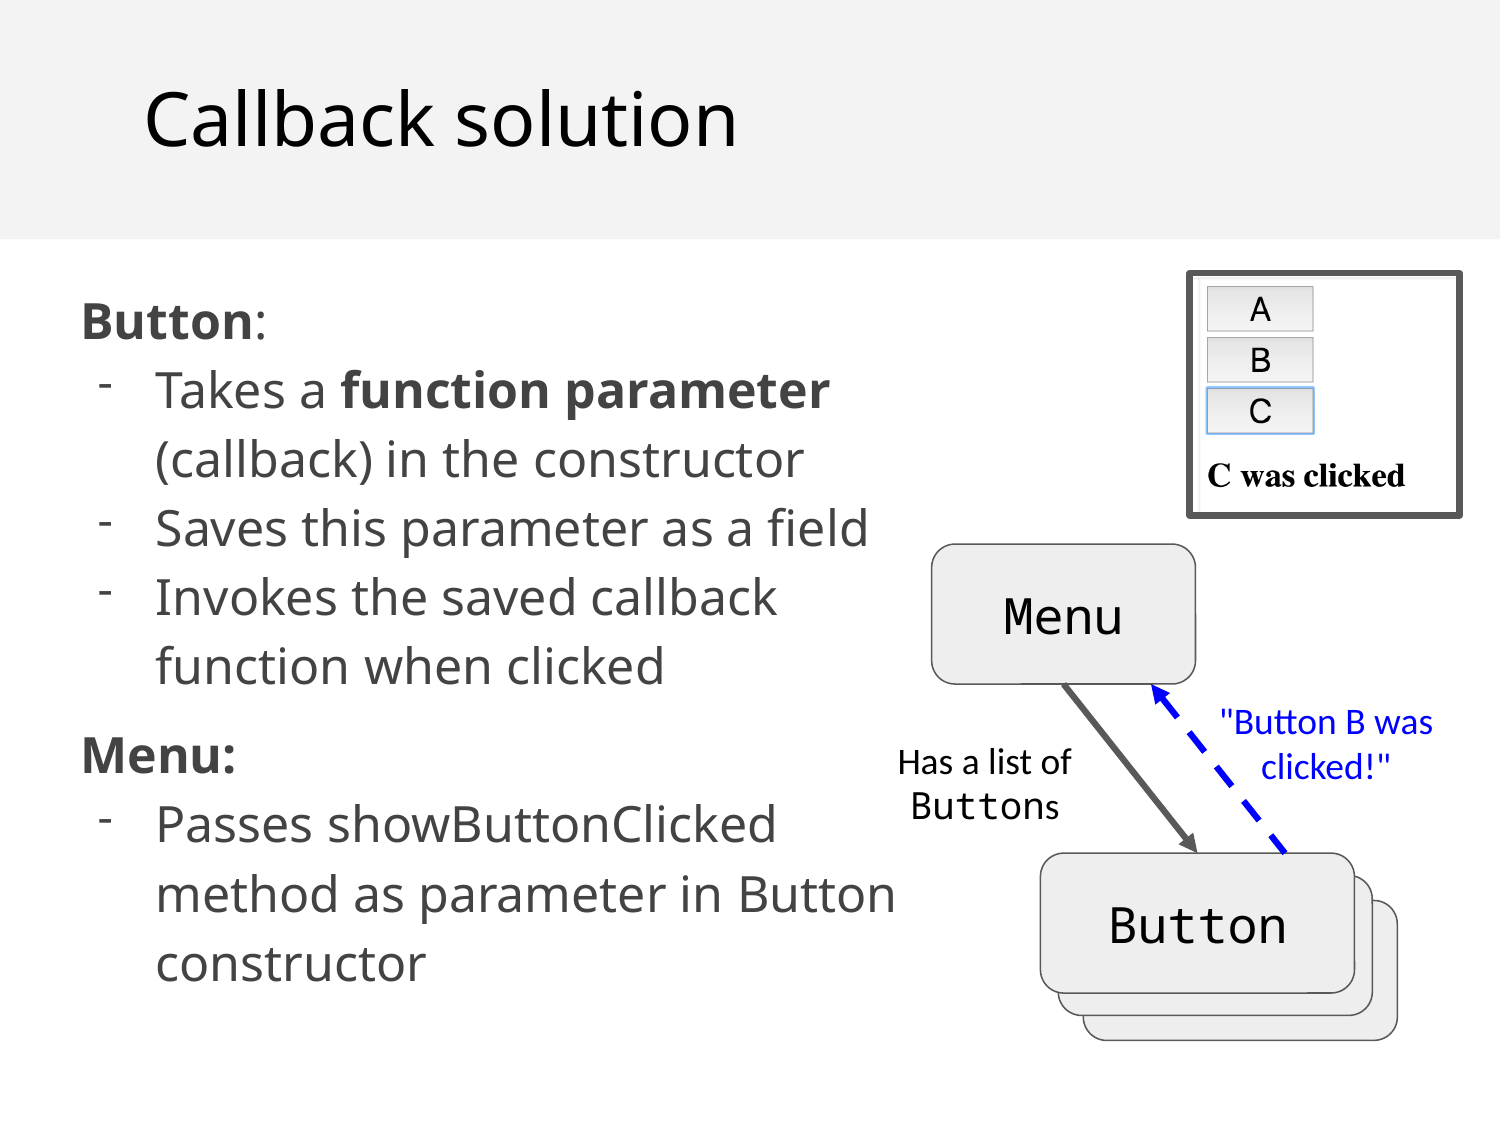

# Callback solution
Button:
Takes a function parameter (callback) in the constructor
Saves this parameter as a field
Invokes the saved callback function when clicked
Menu:
Passes showButtonClicked method as parameter in Button constructor
Menu
"Button B was clicked!"
Has a list of Buttons
Button
Button
Button